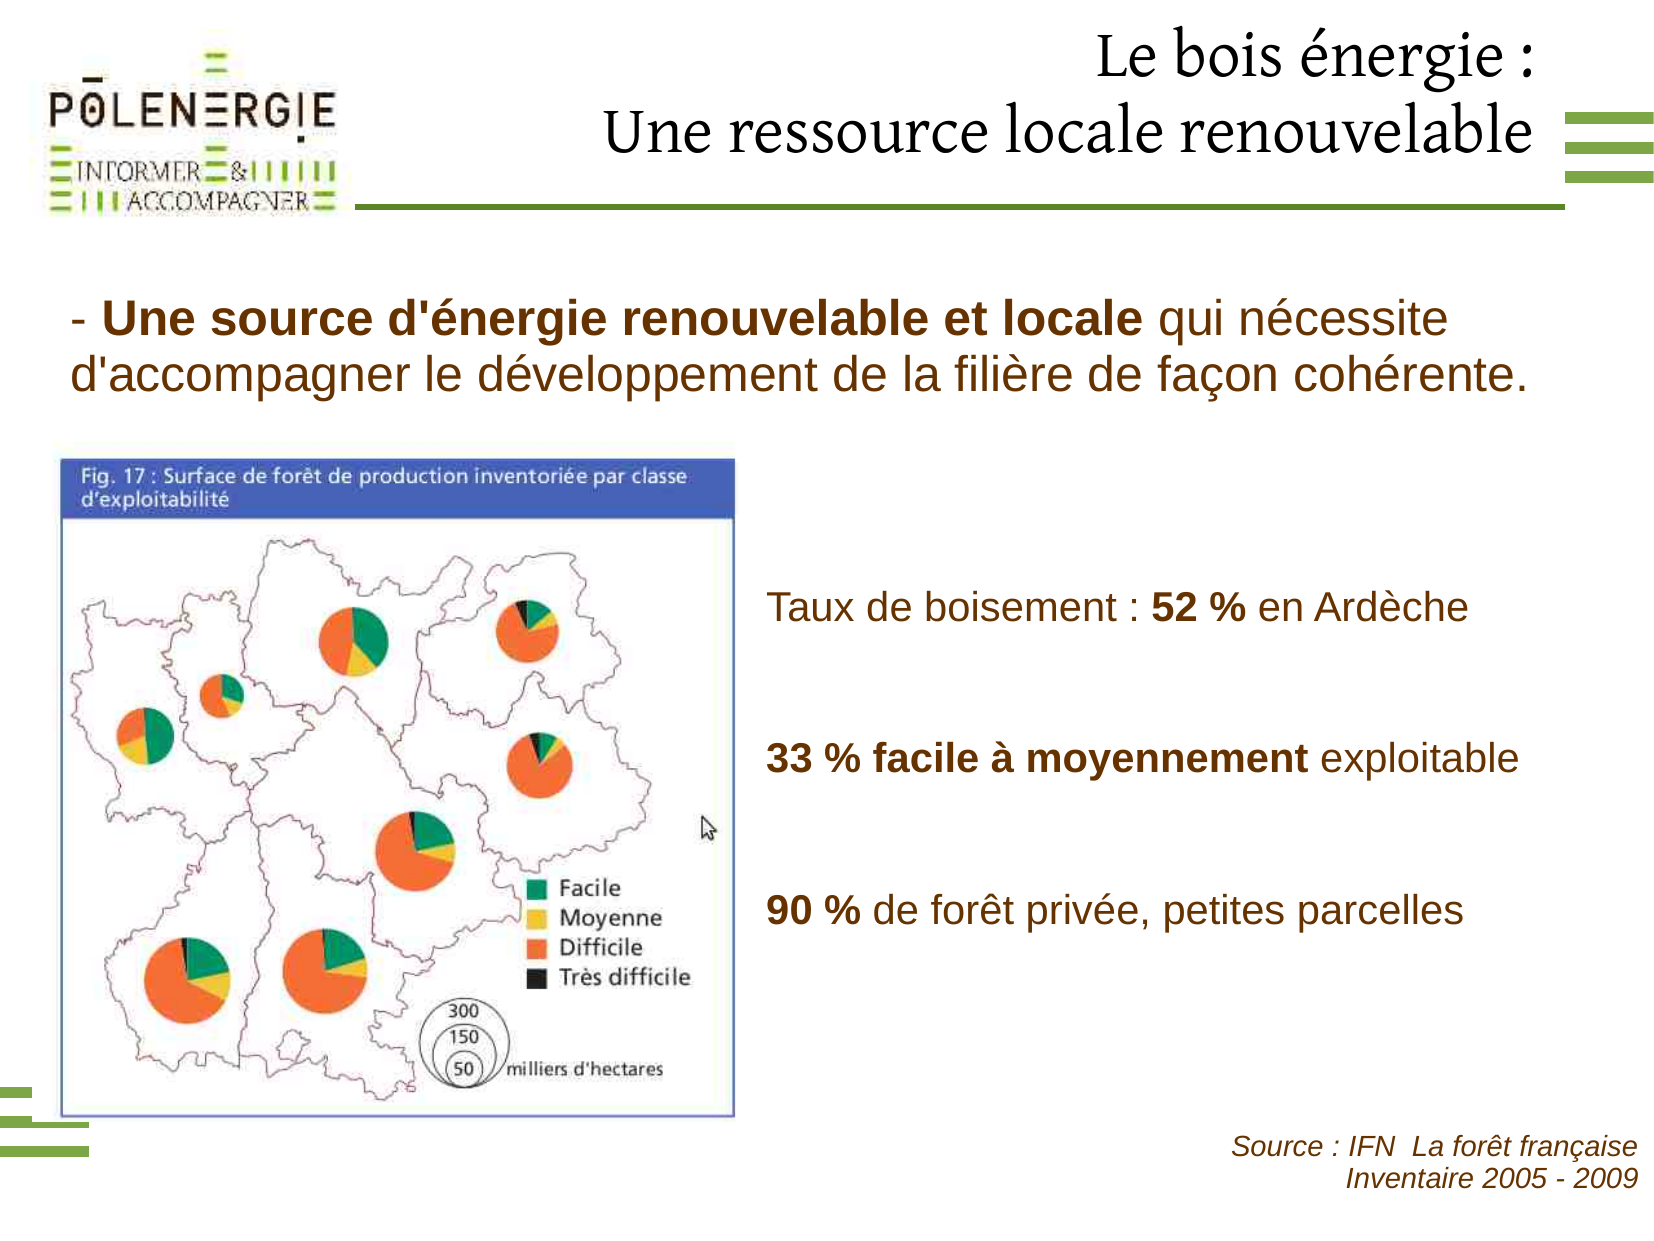

# Le bois énergie : Une ressource locale renouvelable
- Une source d'énergie renouvelable et locale qui nécessite d'accompagner le développement de la filière de façon cohérente.
 Taux de boisement : 52 % en Ardèche
 33 % facile à moyennement exploitable
 90 % de forêt privée, petites parcelles
Source : IFN La forêt française
Inventaire 2005 - 2009